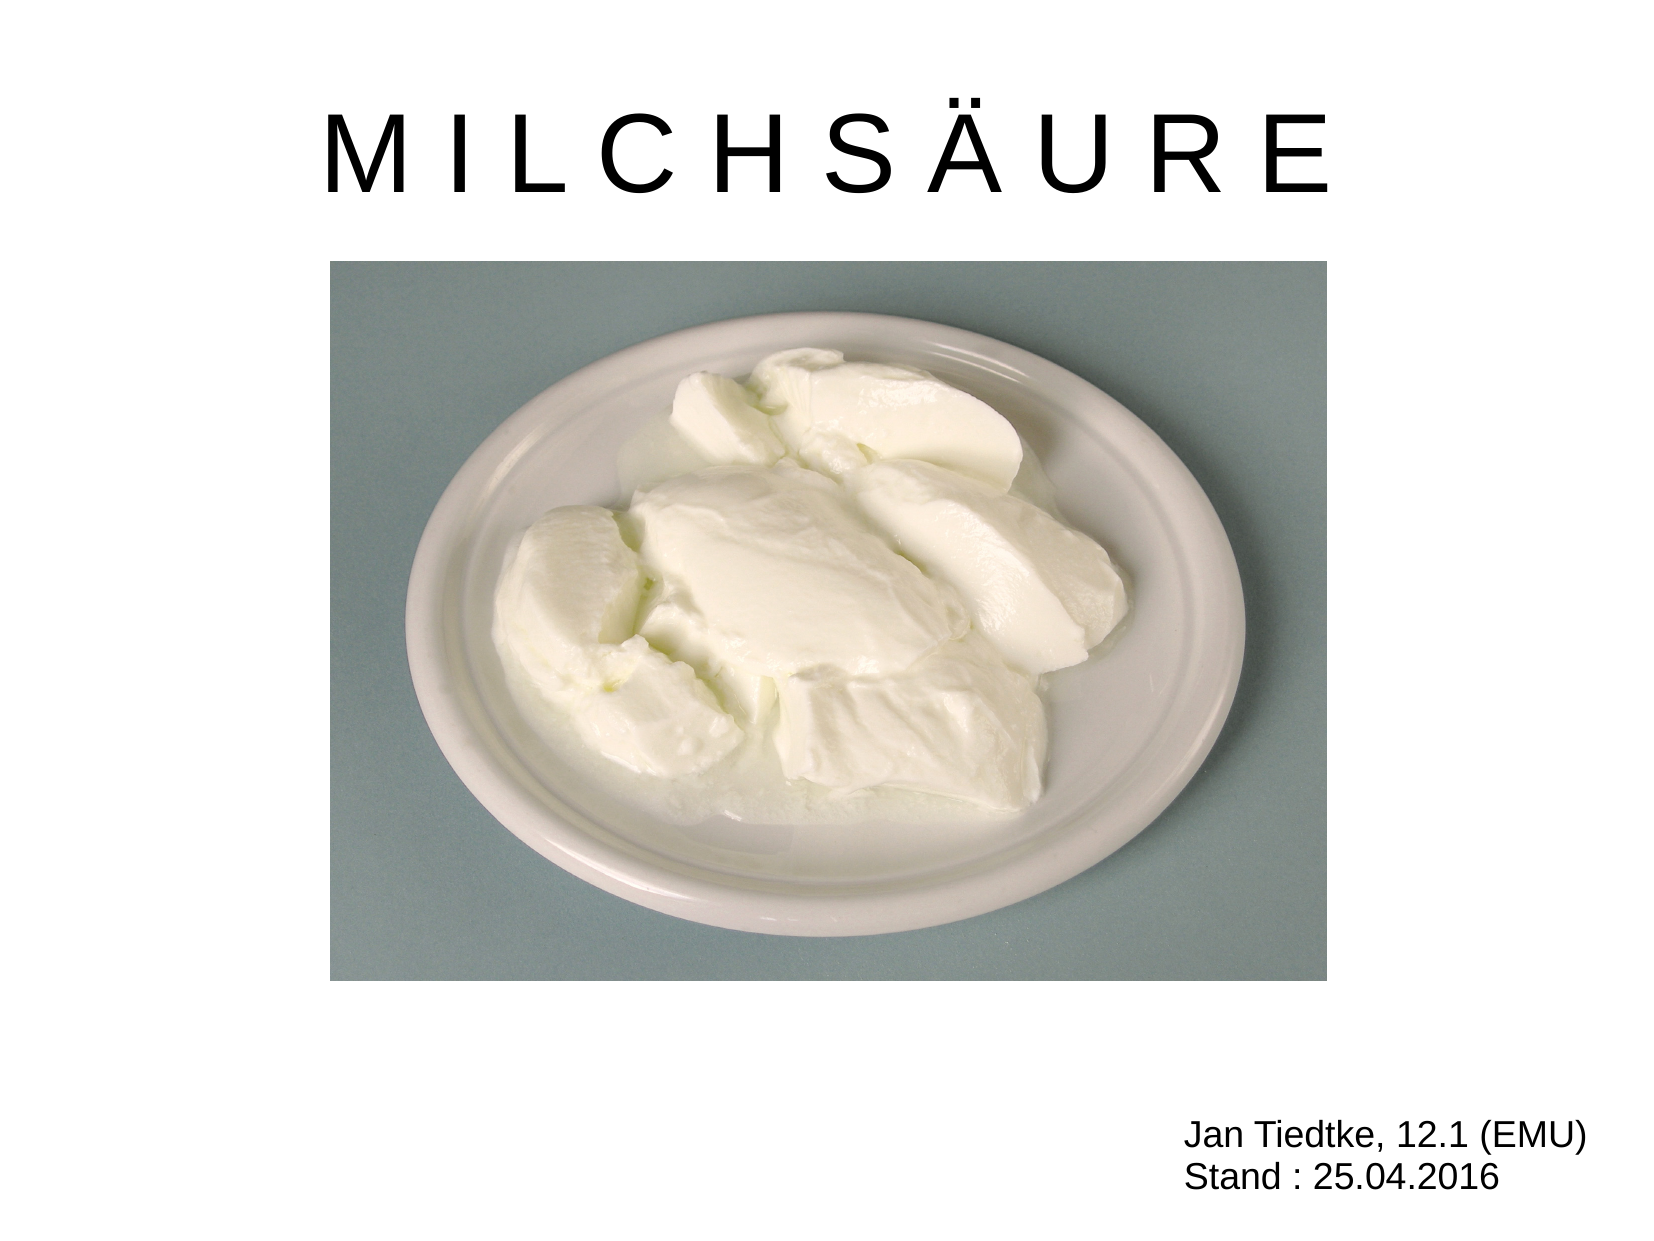

# M I L C H S Ä U R E
Jan Tiedtke, 12.1 (EMU)
Stand : 25.04.2016